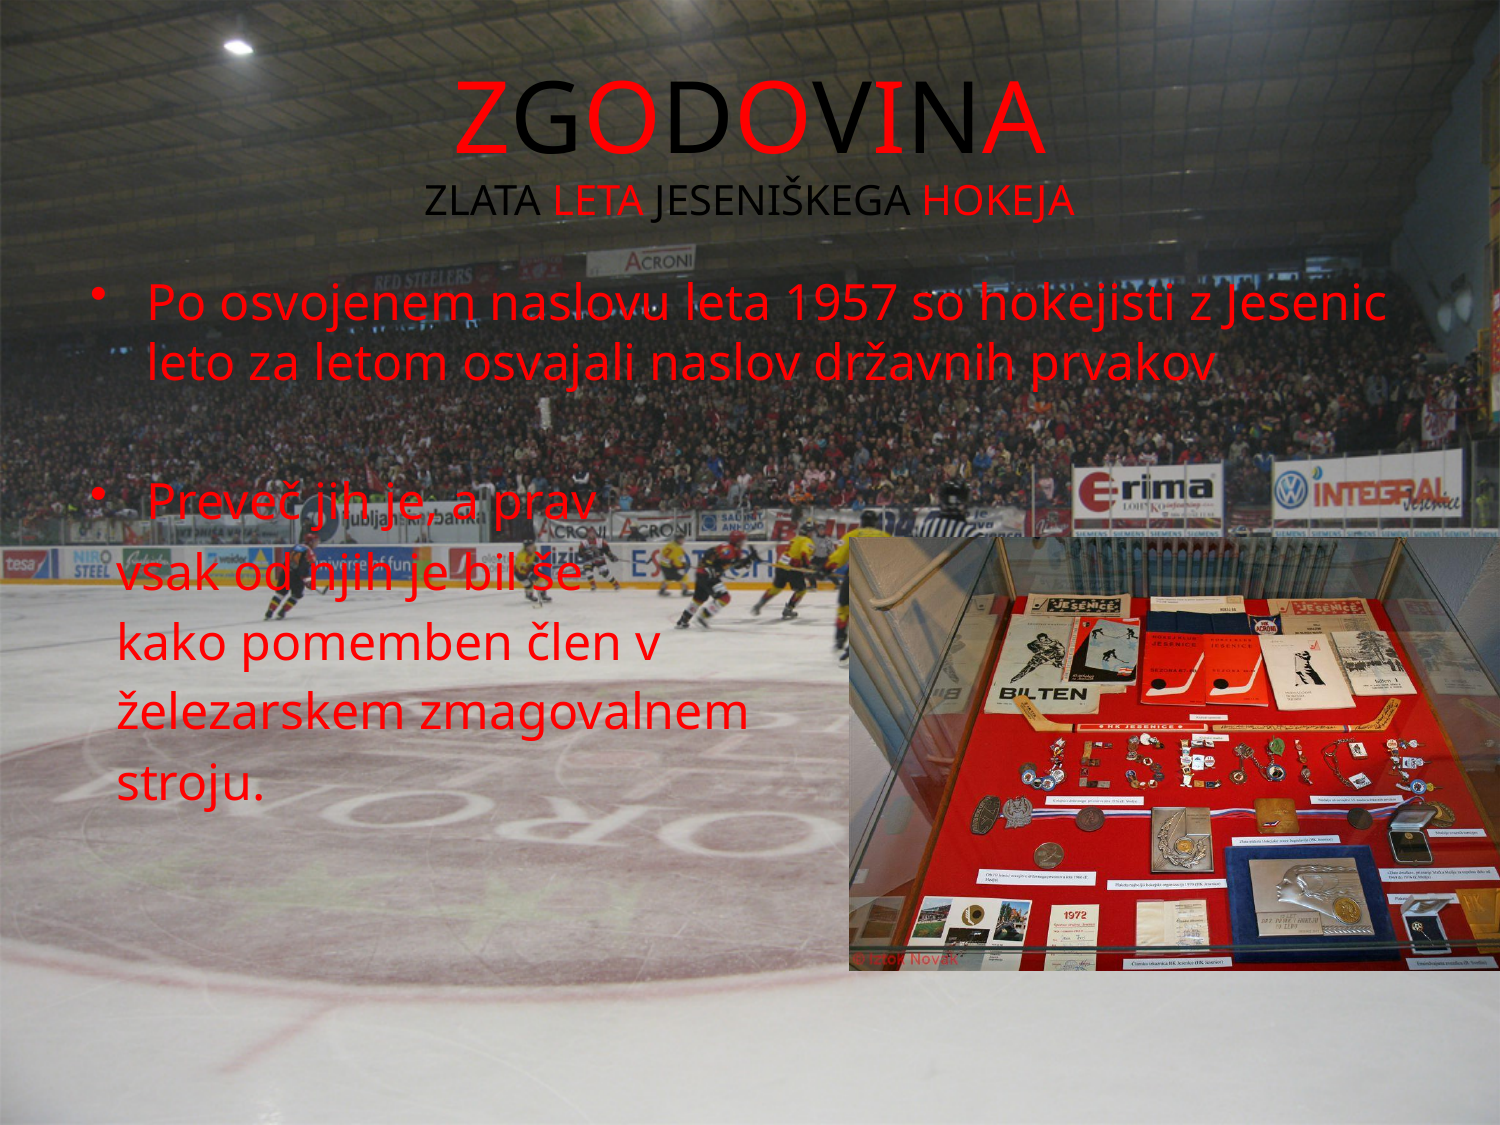

# ZGODOVINA ZLATA LETA JESENIŠKEGA HOKEJA
Po osvojenem naslovu leta 1957 so hokejisti z Jesenic leto za letom osvajali naslov državnih prvakov
Preveč jih je, a prav
 vsak od njih je bil še
 kako pomemben člen v
 železarskem zmagovalnem
 stroju.